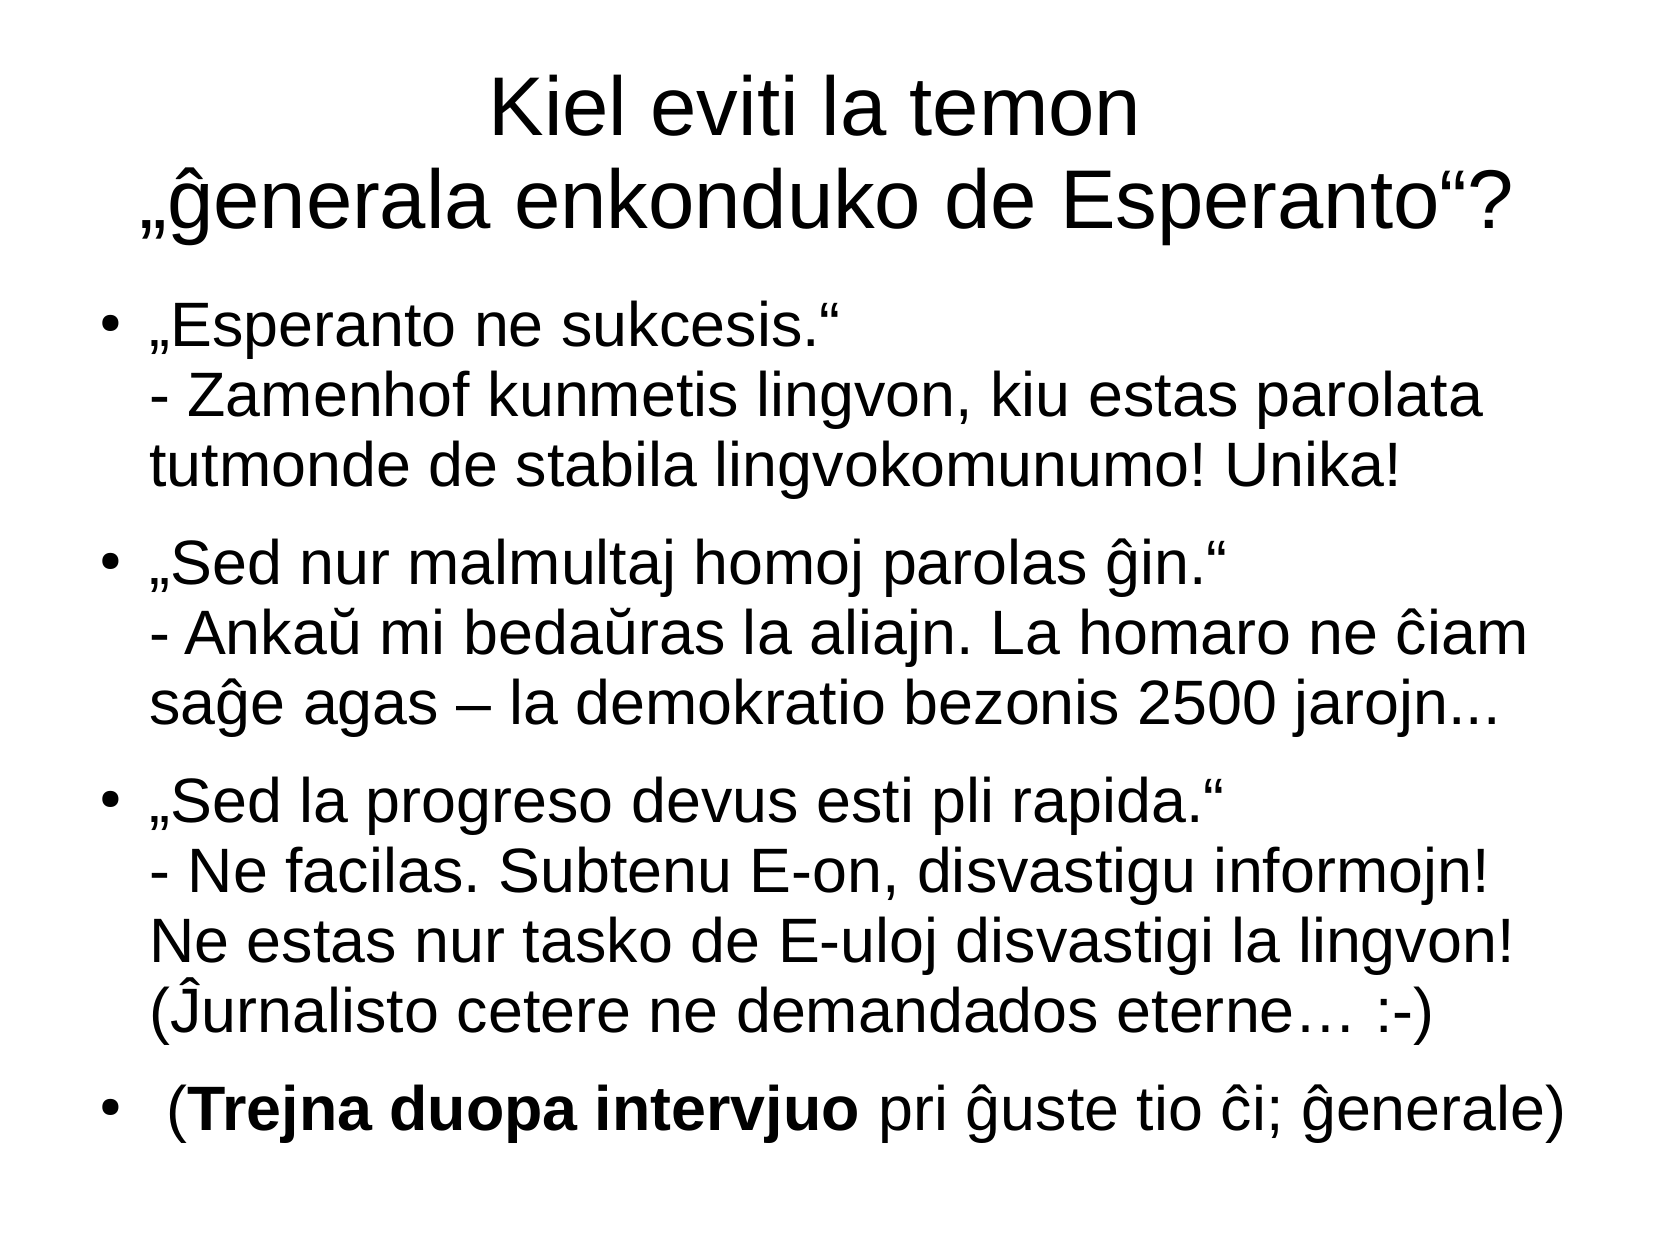

# Kiel eviti la temon „ĝenerala enkonduko de Esperanto“?
„Esperanto ne sukcesis.“
- Zamenhof kunmetis lingvon, kiu estas parolata tutmonde de stabila lingvokomunumo! Unika!
„Sed nur malmultaj homoj parolas ĝin.“
- Ankaŭ mi bedaŭras la aliajn. La homaro ne ĉiam saĝe agas – la demokratio bezonis 2500 jarojn...
„Sed la progreso devus esti pli rapida.“
- Ne facilas. Subtenu E-on, disvastigu informojn! Ne estas nur tasko de E-uloj disvastigi la lingvon!
(Ĵurnalisto cetere ne demandados eterne… :-)
 (Trejna duopa intervjuo pri ĝuste tio ĉi; ĝenerale)